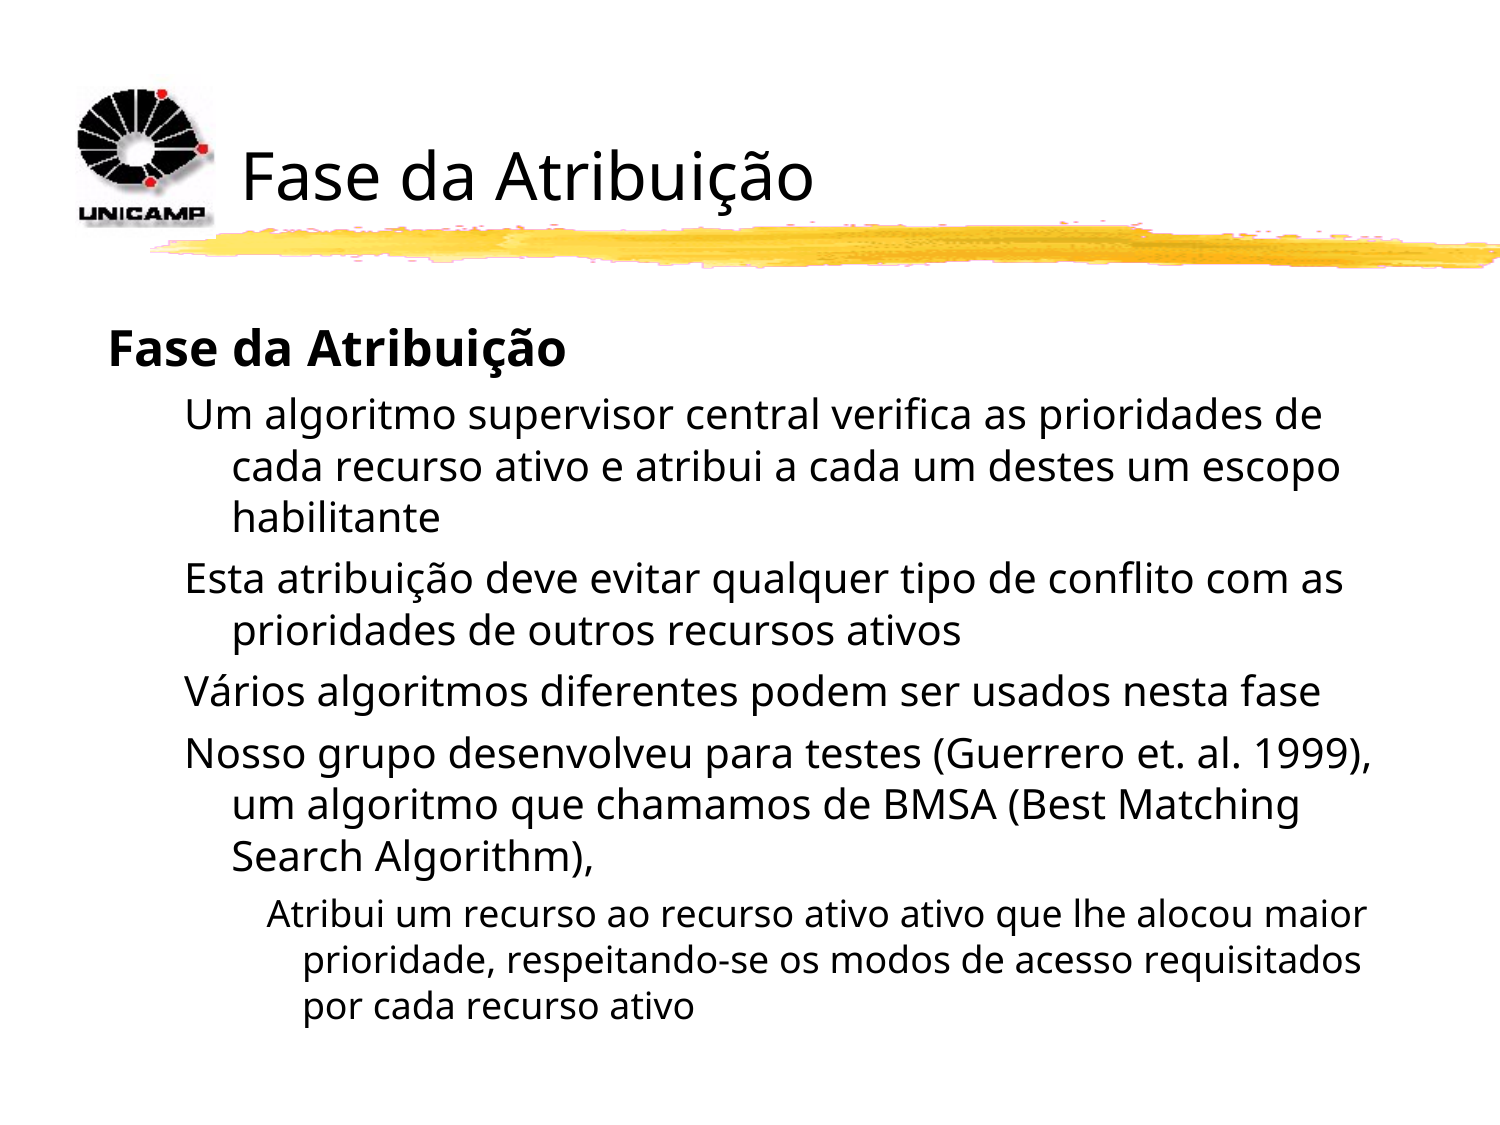

Fase da Atribuição
# Fase da Atribuição
Um algoritmo supervisor central verifica as prioridades de cada recurso ativo e atribui a cada um destes um escopo habilitante
Esta atribuição deve evitar qualquer tipo de conflito com as prioridades de outros recursos ativos
Vários algoritmos diferentes podem ser usados nesta fase
Nosso grupo desenvolveu para testes (Guerrero et. al. 1999), um algoritmo que chamamos de BMSA (Best Matching Search Algorithm),
Atribui um recurso ao recurso ativo ativo que lhe alocou maior prioridade, respeitando-se os modos de acesso requisitados por cada recurso ativo